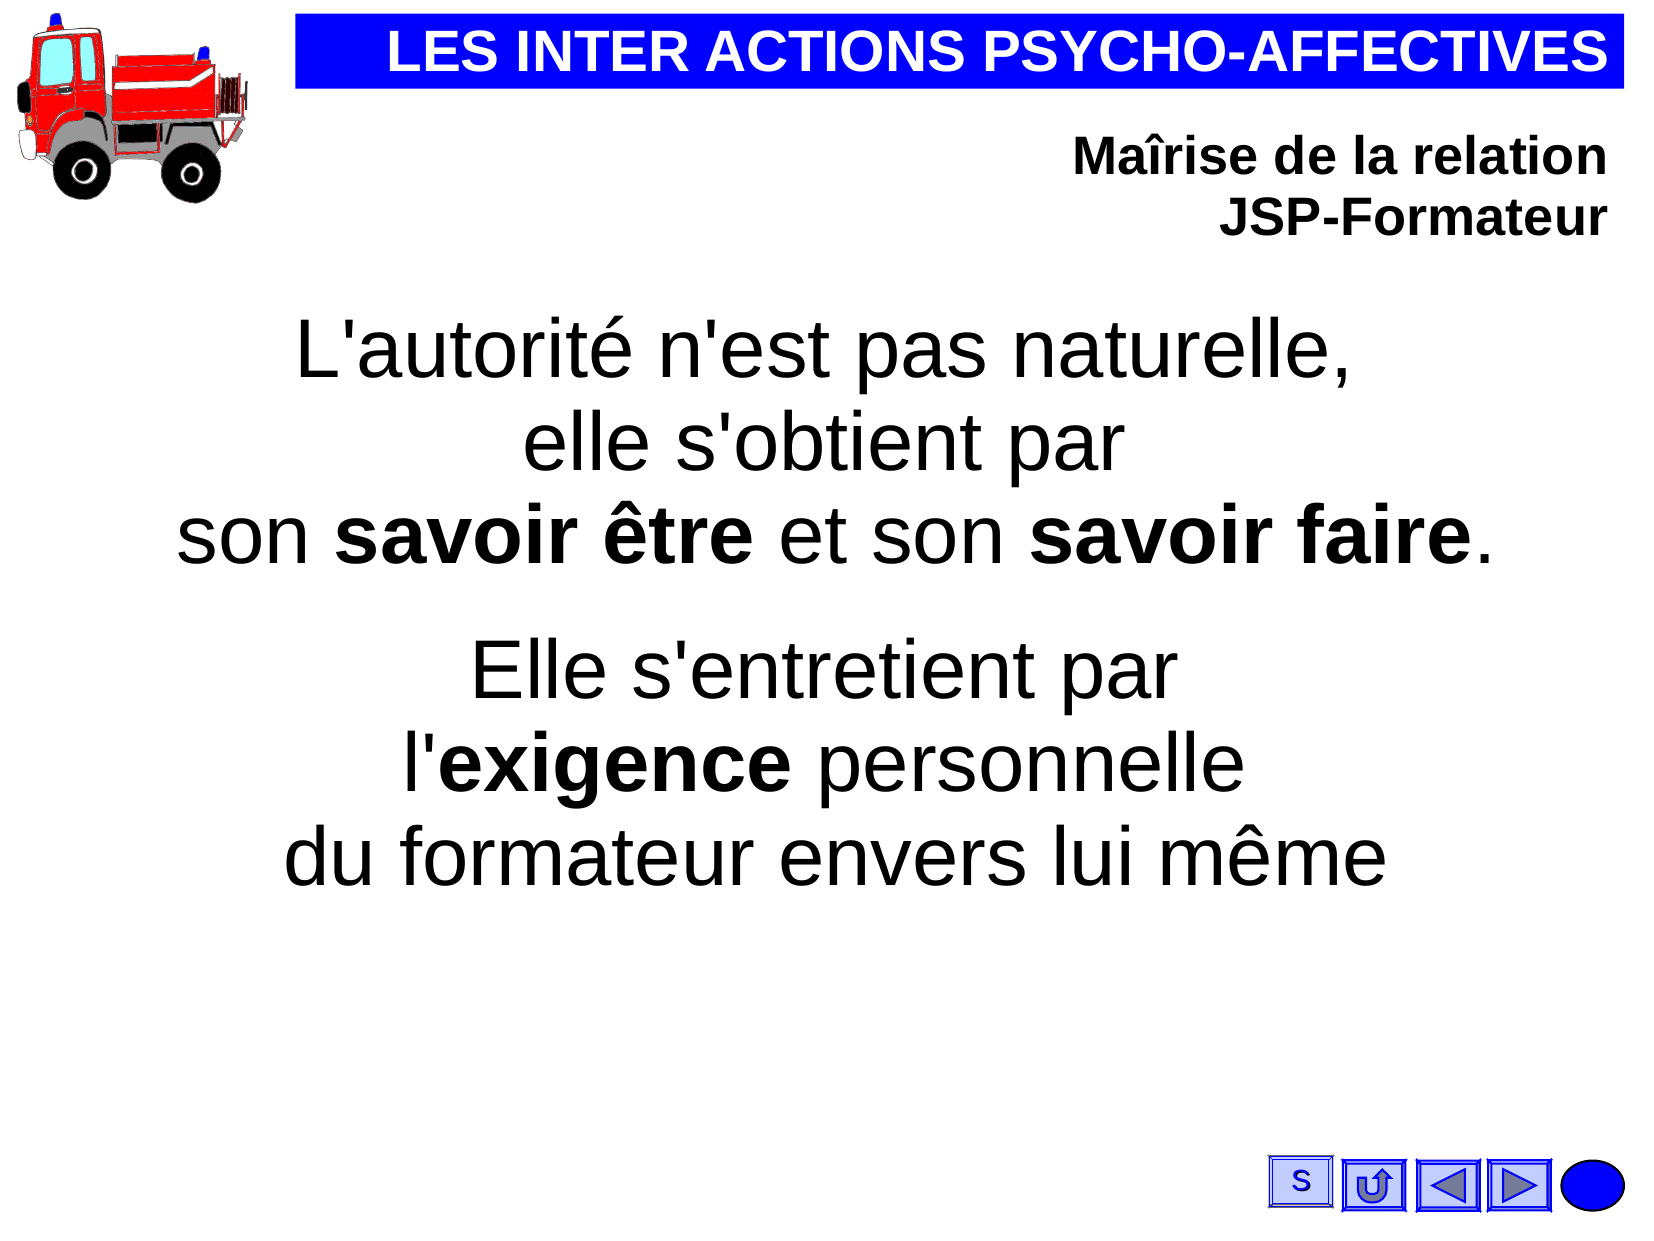

LES INTER ACTIONS PSYCHO-AFFECTIVES
Maîrise de la relation
JSP-Formateur
L'autorité n'est pas naturelle,
elle s'obtient par
son savoir être et son savoir faire.
Elle s'entretient par
l'exigence personnelle
du formateur envers lui même